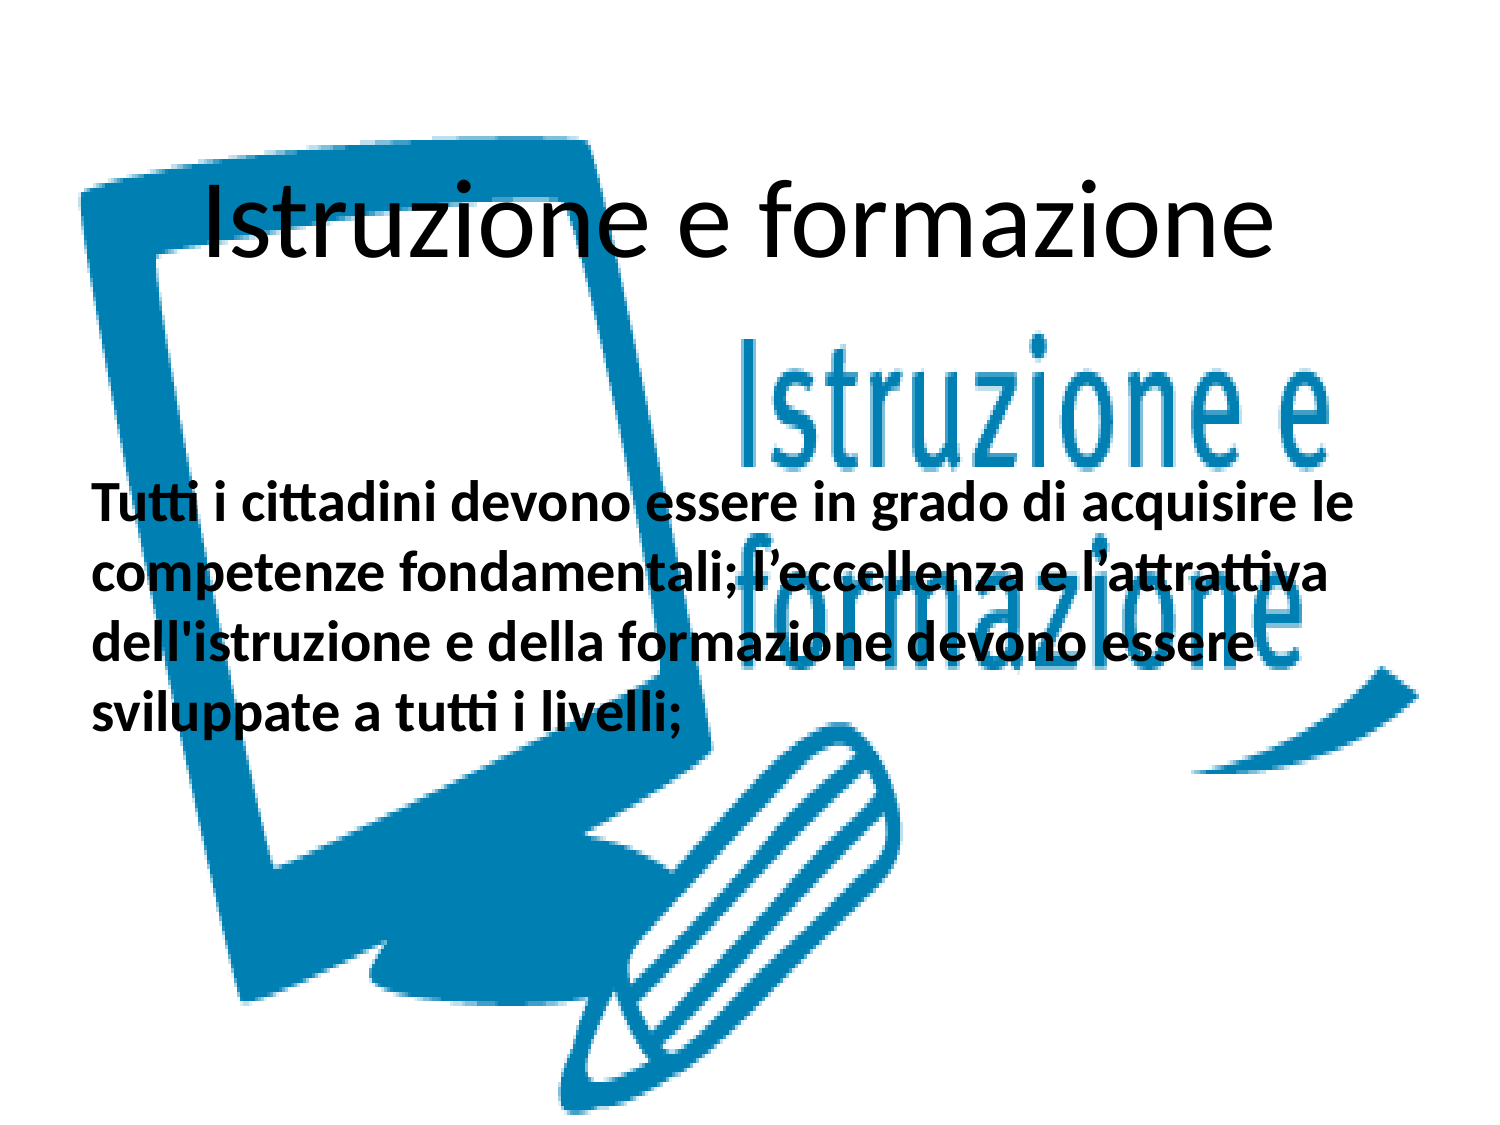

# Istruzione e formazione
Tutti i cittadini devono essere in grado di acquisire le competenze fondamentali; l’eccellenza e l’attrattiva dell'istruzione e della formazione devono essere sviluppate a tutti i livelli;